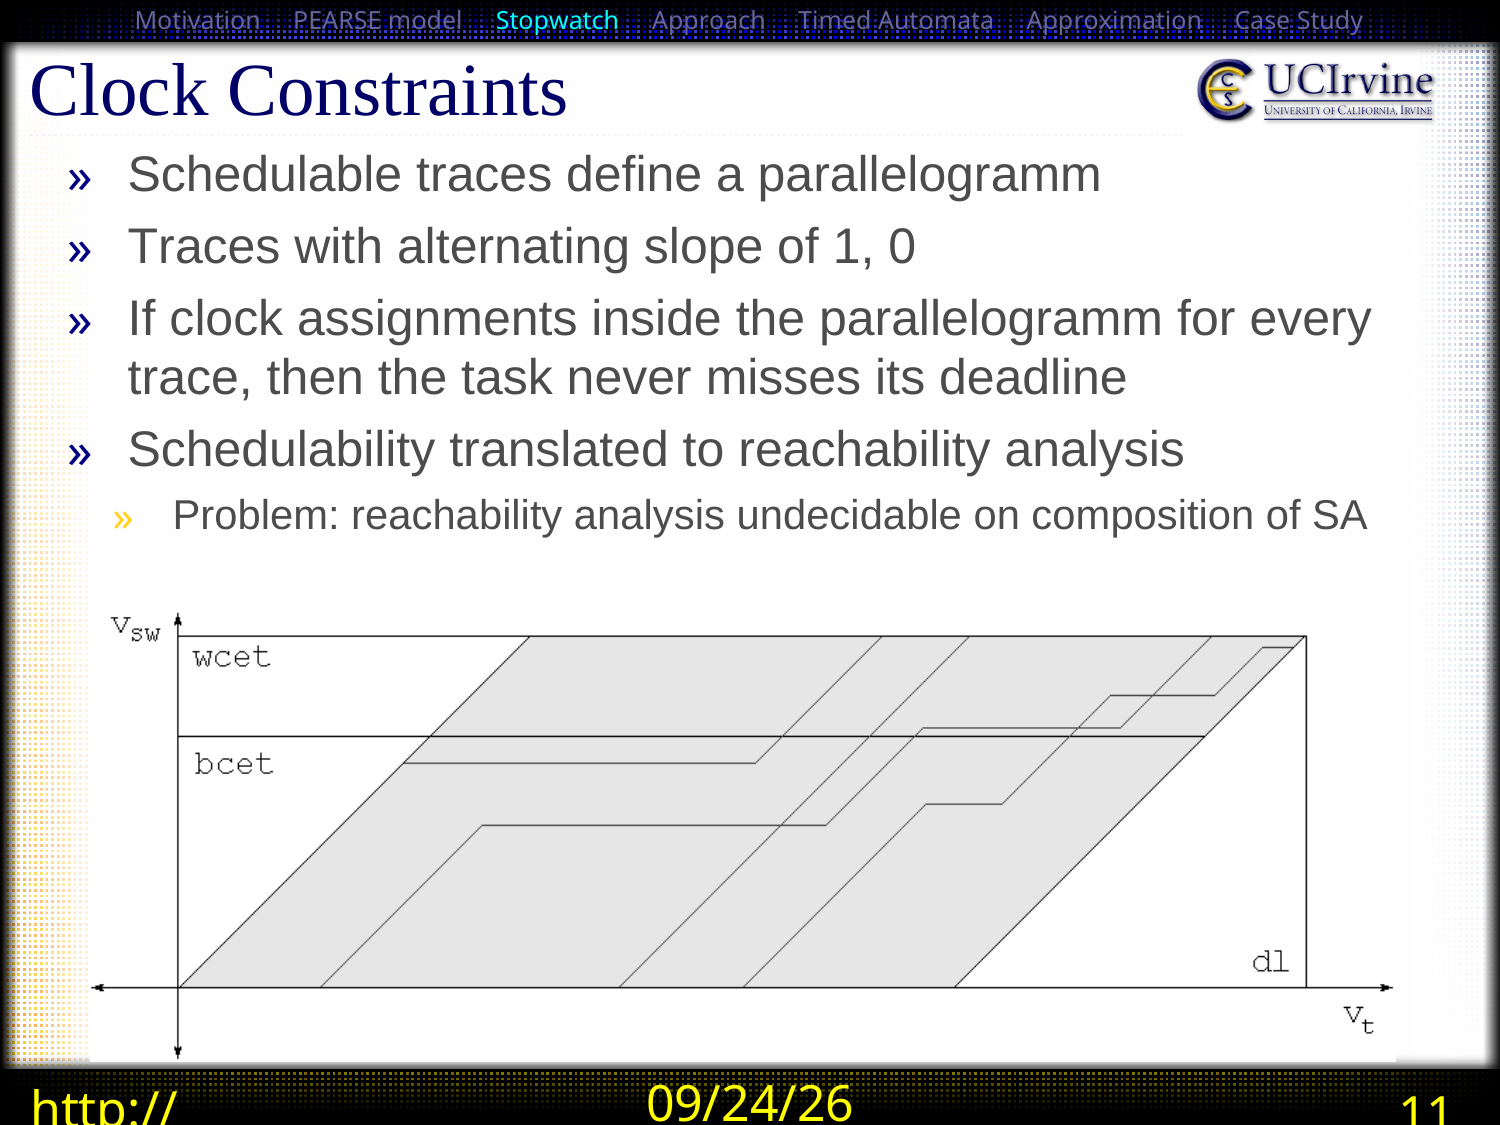

Motivation PEARSE model Stopwatch Approach Timed Automata Approximation Case Study
# Clock Constraints
Schedulable traces define a parallelogramm
Traces with alternating slope of 1, 0
If clock assignments inside the parallelogramm for every trace, then the task never misses its deadline
Schedulability translated to reachability analysis
Problem: reachability analysis undecidable on composition of SA
11